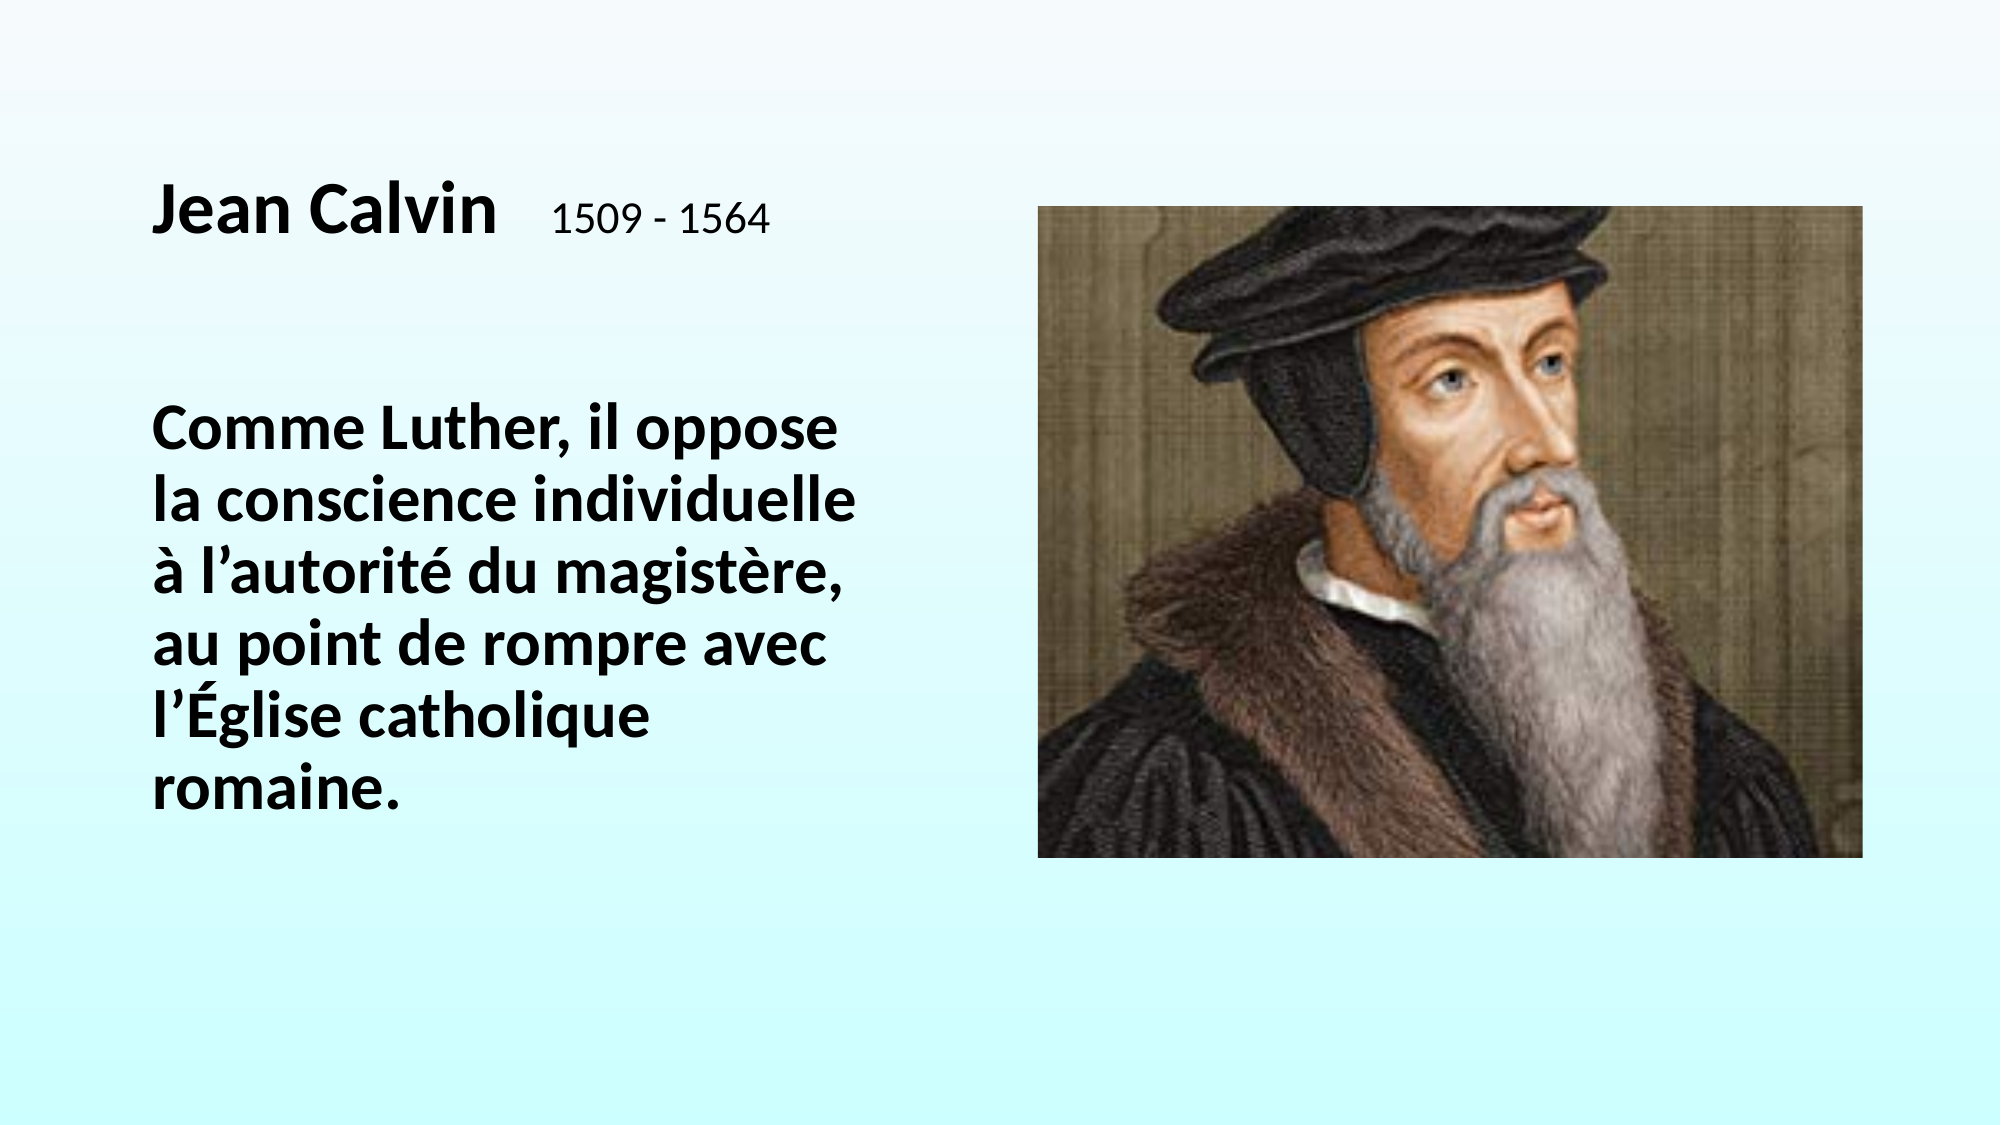

# Jean Calvin 1509 - 1564
Comme Luther, il oppose la conscience individuelle à l’autorité du magistère, au point de rompre avec l’Église catholique romaine.